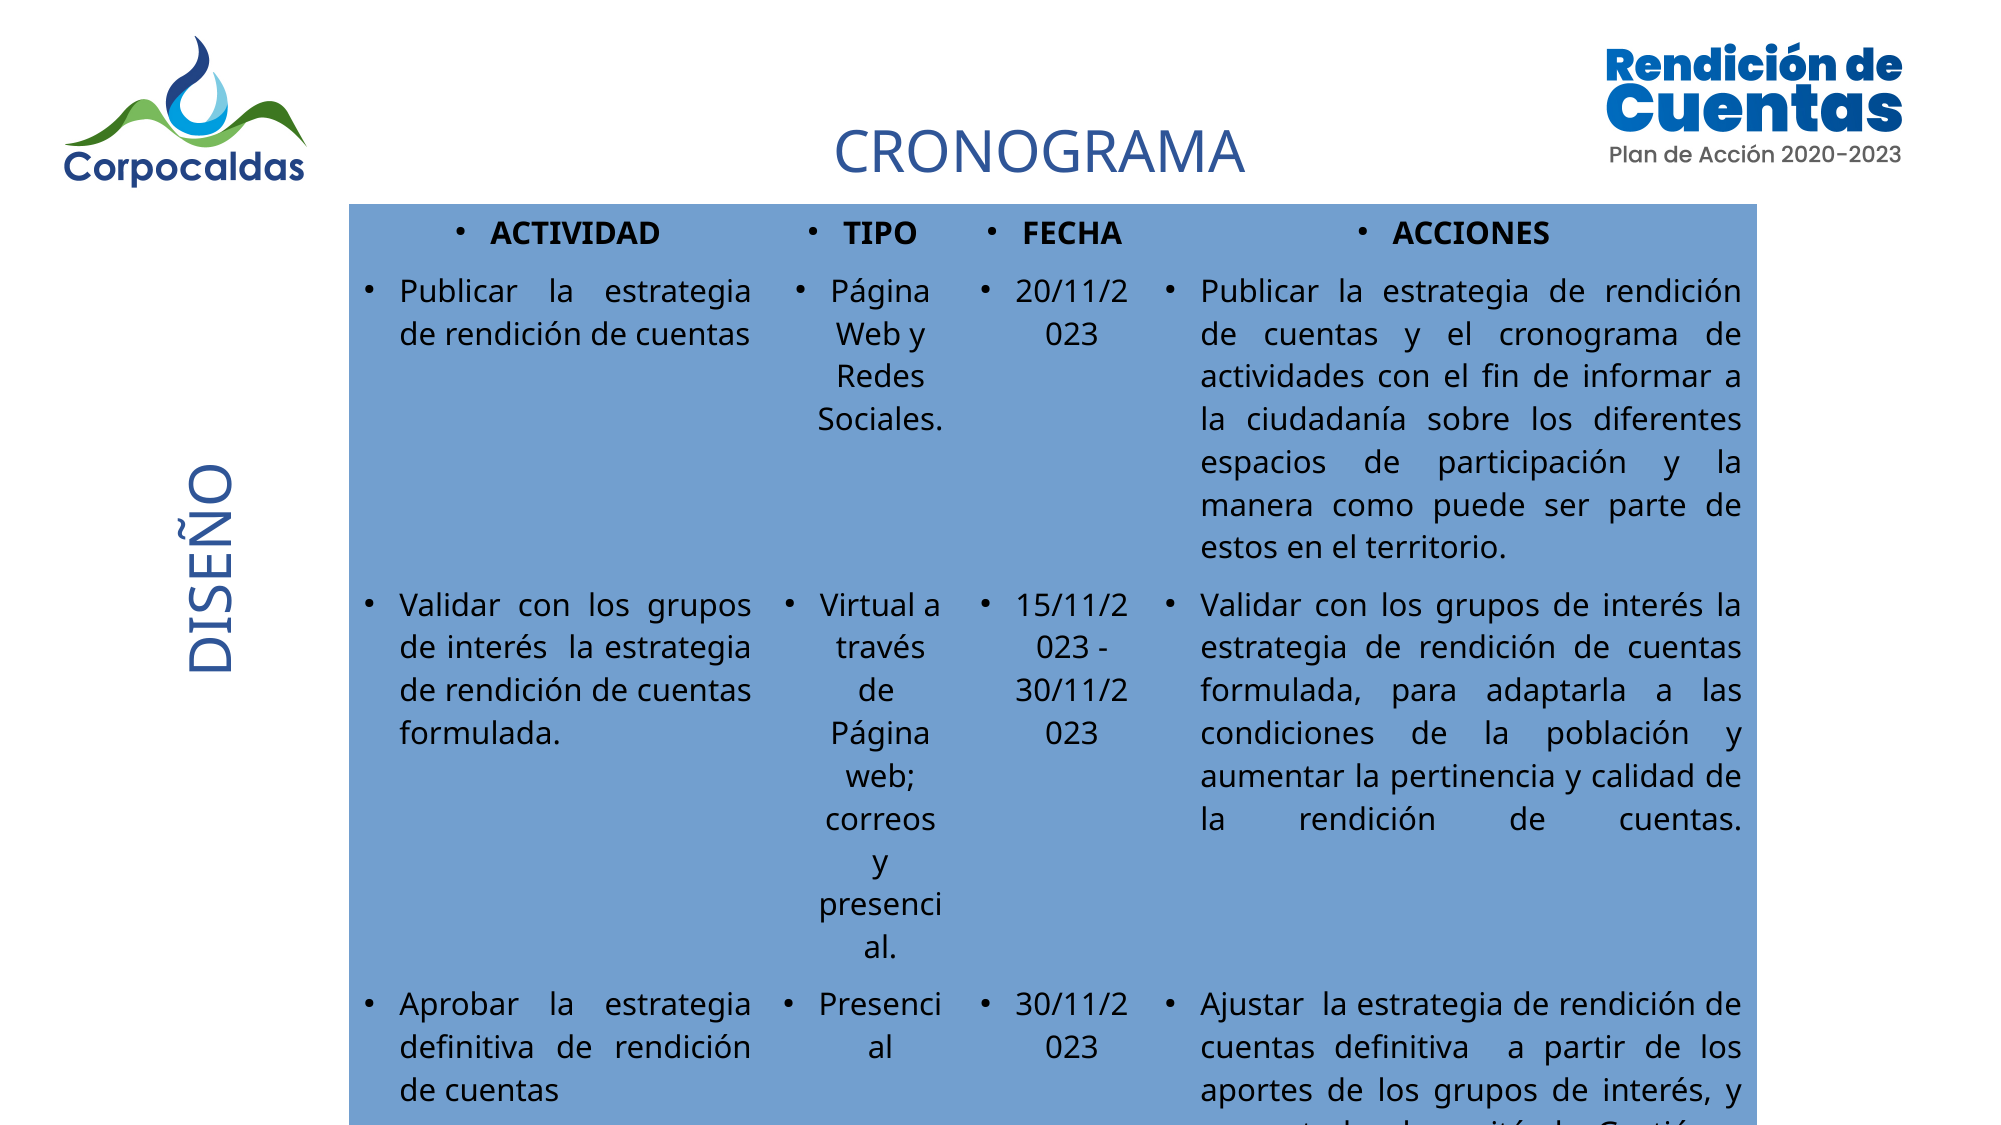

CRONOGRAMA
| ACTIVIDAD | TIPO | FECHA | ACCIONES |
| --- | --- | --- | --- |
| Publicar la estrategia de rendición de cuentas | Página Web y Redes Sociales. | 20/11/2023 | Publicar la estrategia de rendición de cuentas y el cronograma de actividades con el fin de informar a la ciudadanía sobre los diferentes espacios de participación y la manera como puede ser parte de estos en el territorio. |
| Validar con los grupos de interés la estrategia de rendición de cuentas formulada. | Virtual a través de Página web; correos y presencial. | 15/11/2023 - 30/11/2023 | Validar con los grupos de interés la estrategia de rendición de cuentas formulada, para adaptarla a las condiciones de la población y aumentar la pertinencia y calidad de la rendición de cuentas. |
| Aprobar la estrategia definitiva de rendición de cuentas | Presencial | 30/11/2023 | Ajustar la estrategia de rendición de cuentas definitiva a partir de los aportes de los grupos de interés, y presentarla al comité de Gestión y desempeño para su aprobación. |
DISEÑO